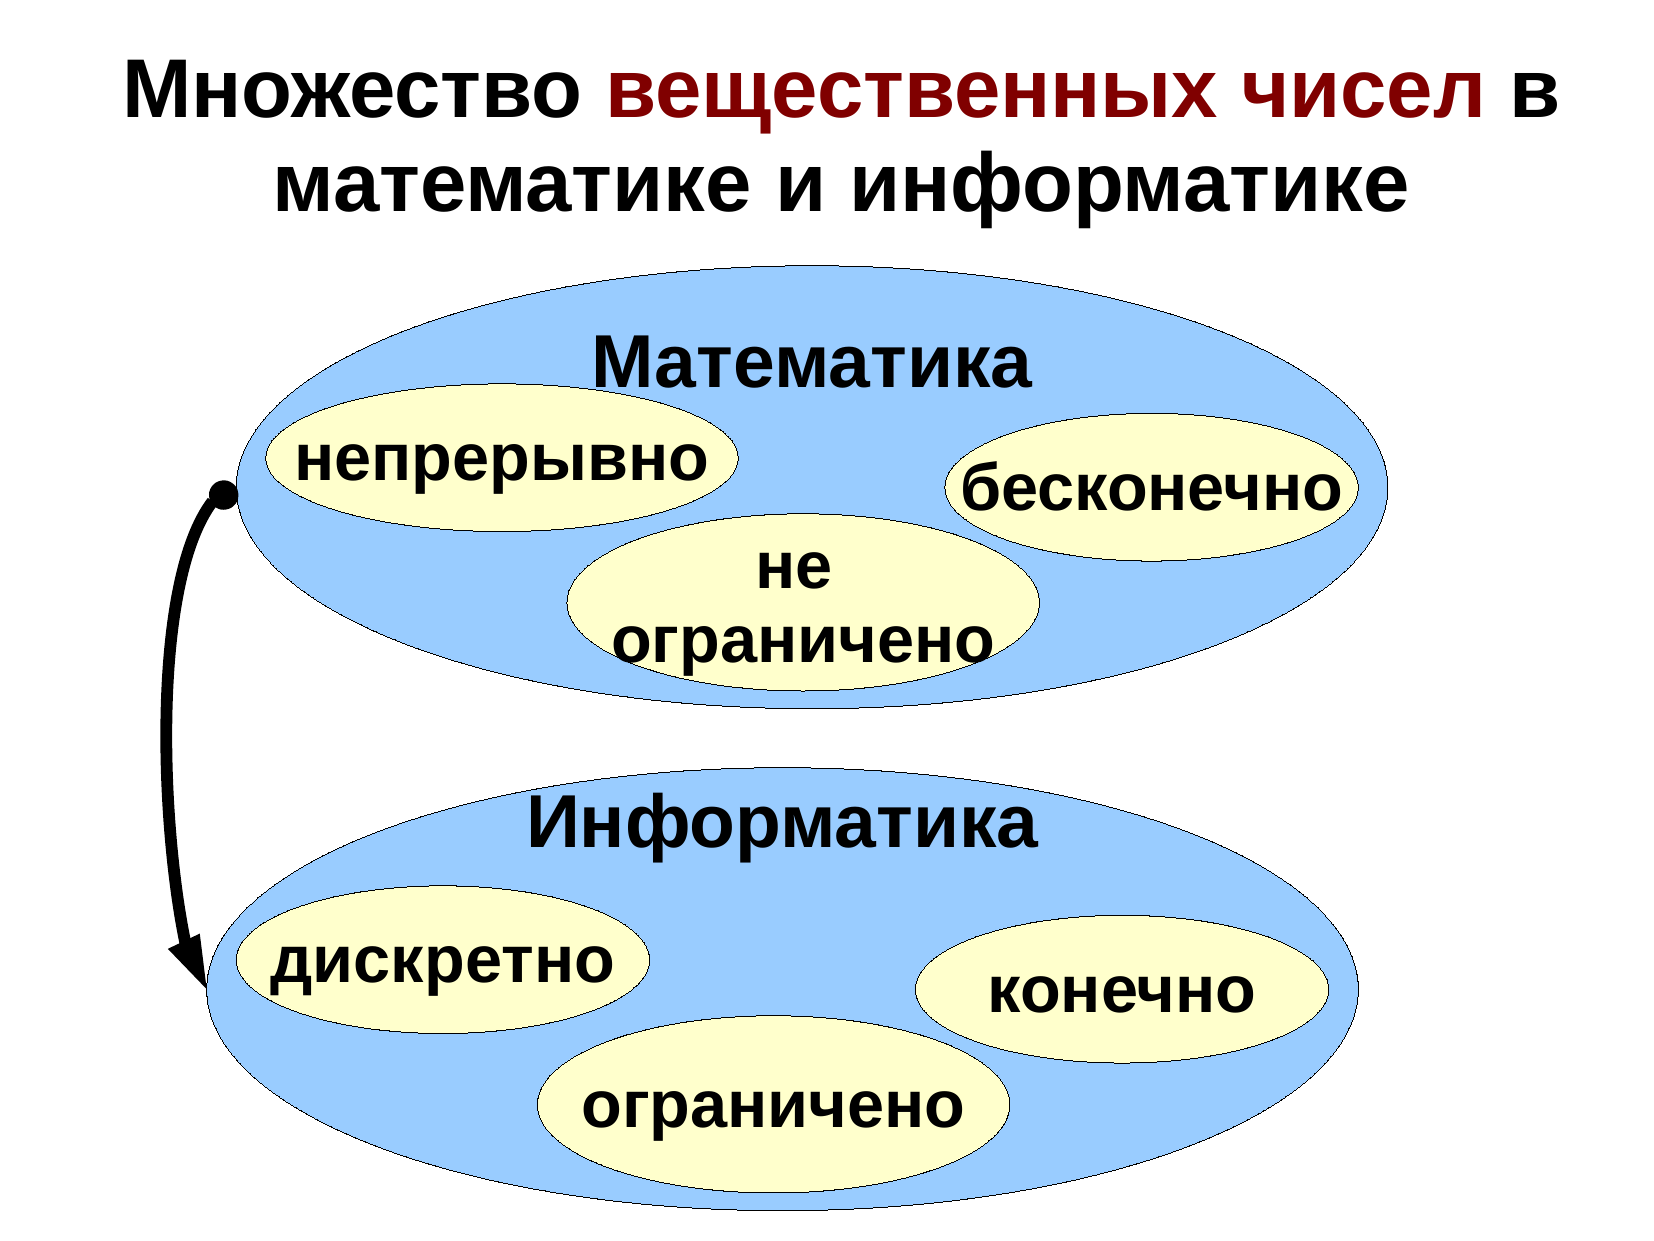

Множество вещественных чисел в математике и информатике
Математика
непрерывно
бесконечно
не
ограничено
Информатика
дискретно
конечно
ограничено